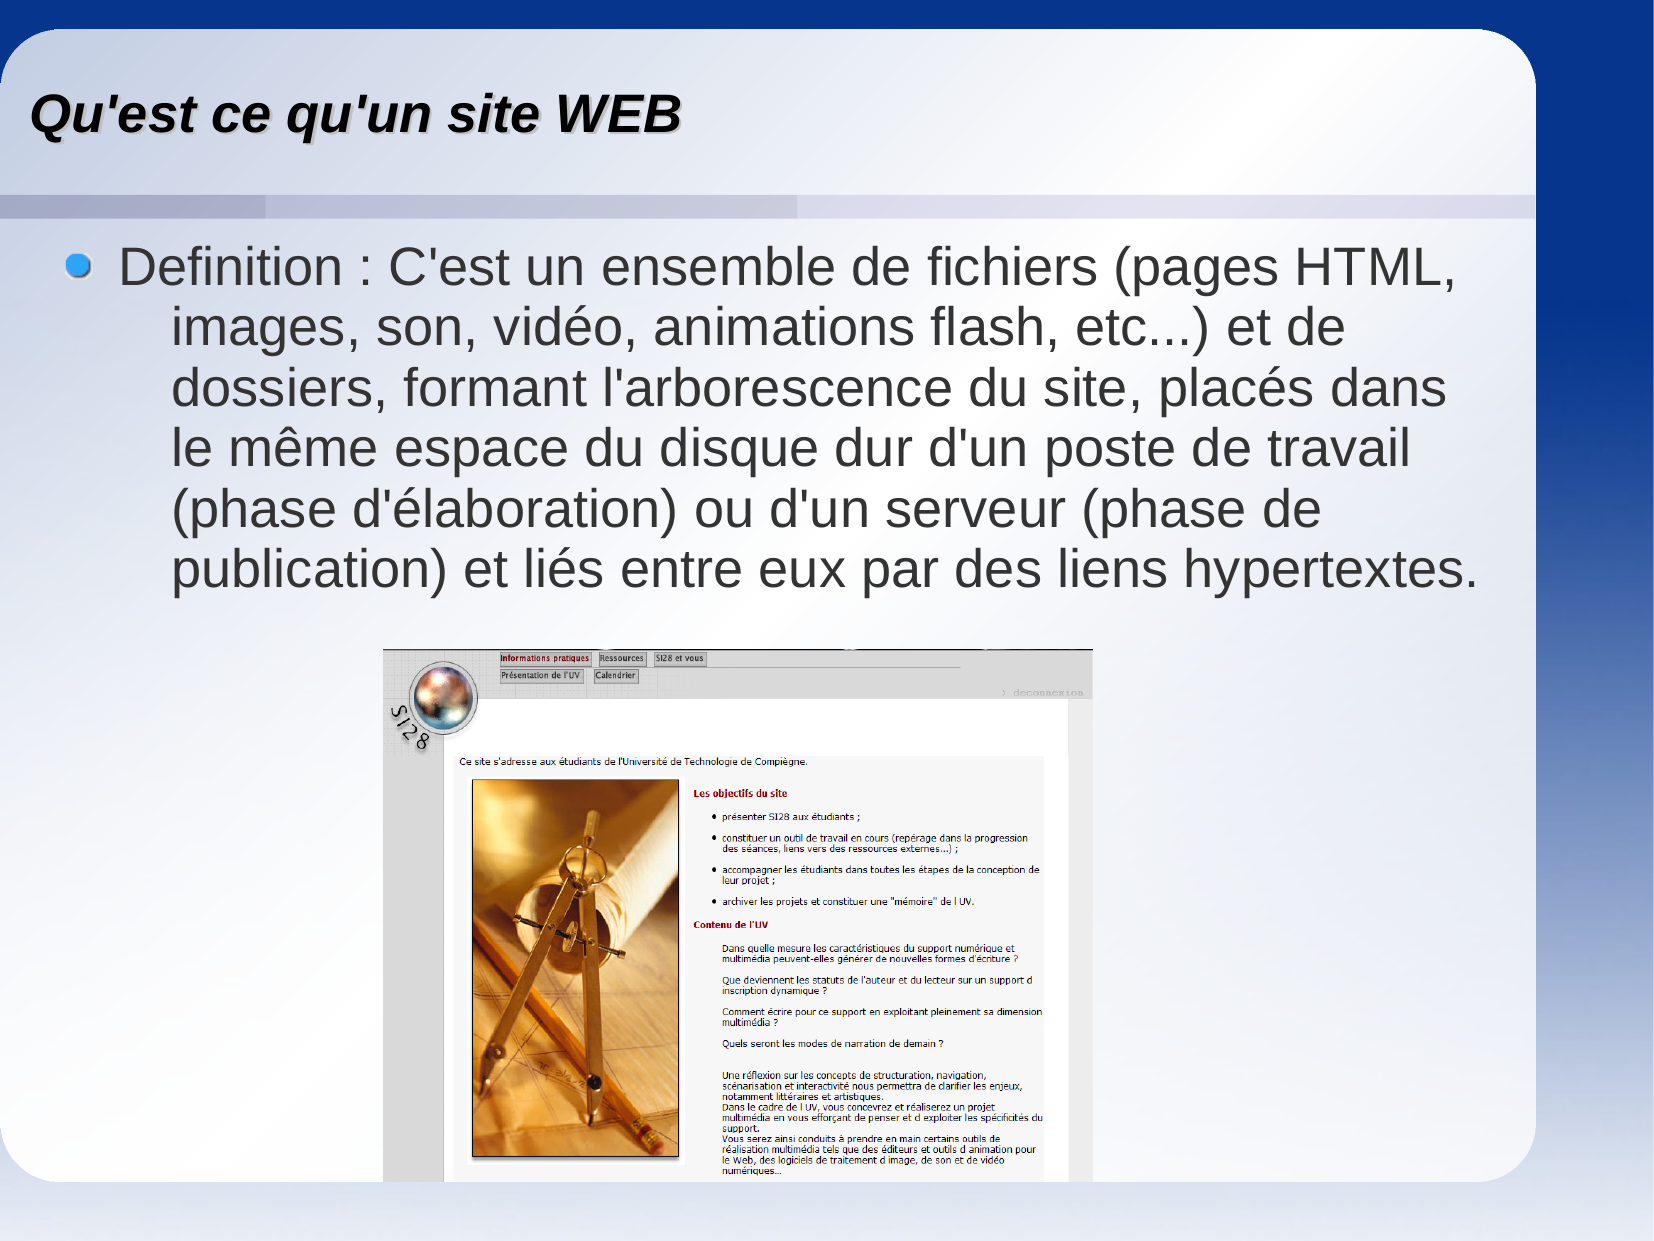

# Qu'est ce qu'un site WEB
Definition : C'est un ensemble de fichiers (pages HTML, images, son, vidéo, animations flash, etc...) et de dossiers, formant l'arborescence du site, placés dans le même espace du disque dur d'un poste de travail (phase d'élaboration) ou d'un serveur (phase de publication) et liés entre eux par des liens hypertextes.